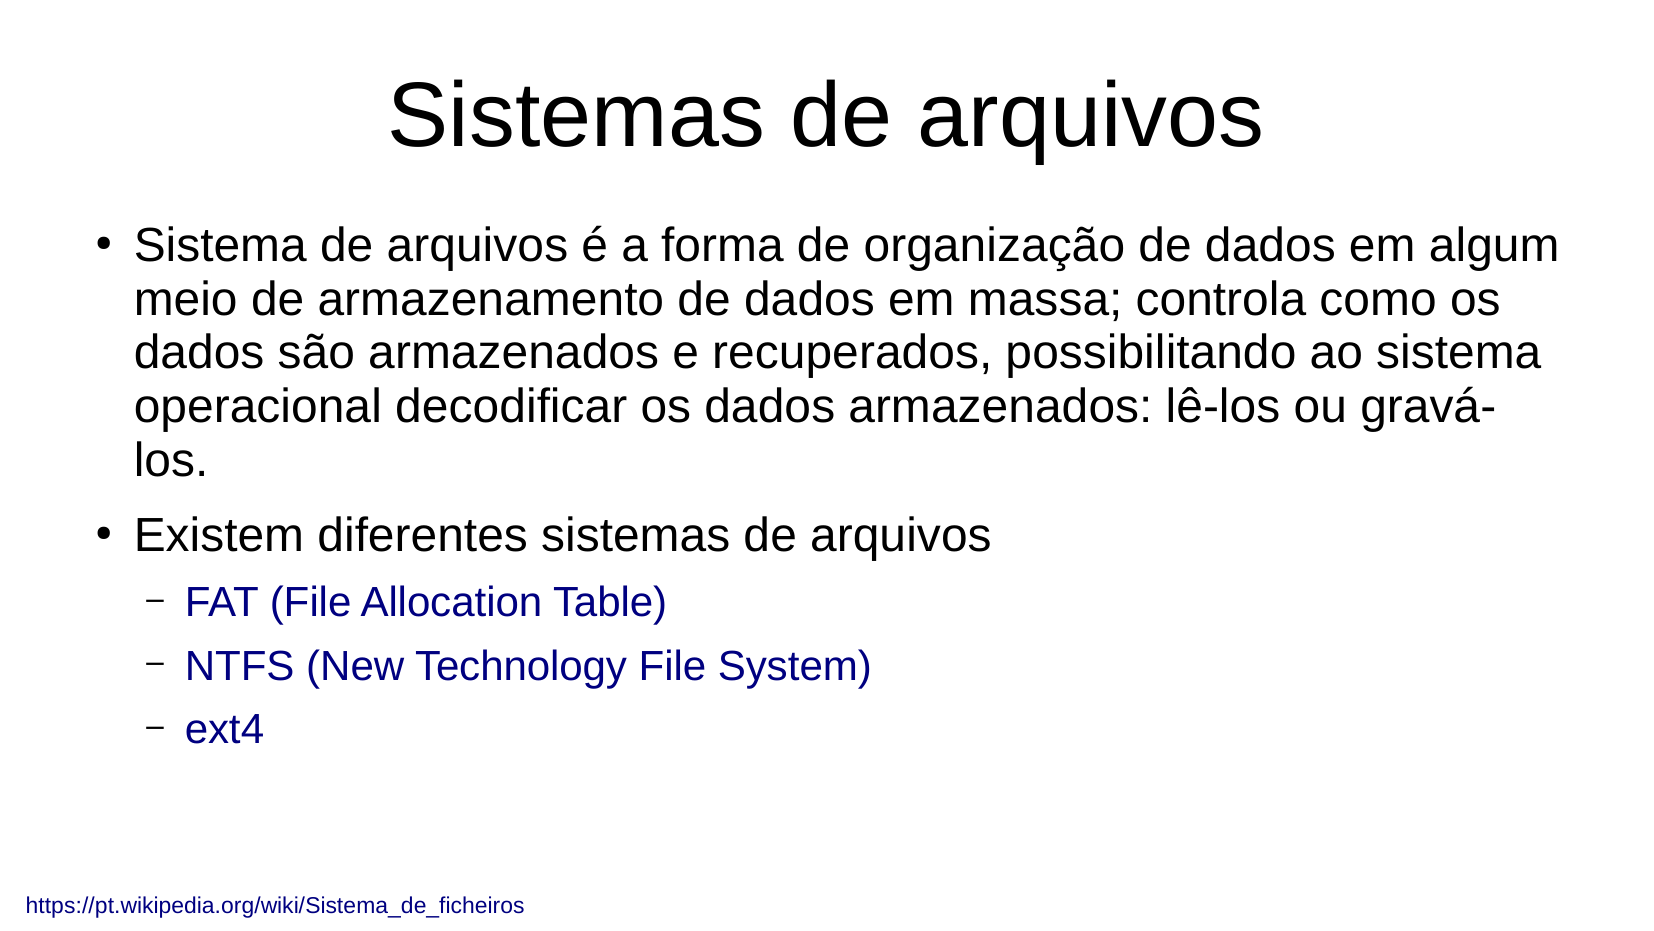

# Sistemas de arquivos
Sistema de arquivos é a forma de organização de dados em algum meio de armazenamento de dados em massa; controla como os dados são armazenados e recuperados, possibilitando ao sistema operacional decodificar os dados armazenados: lê-los ou gravá-los.
Existem diferentes sistemas de arquivos
FAT (File Allocation Table)
NTFS (New Technology File System)
ext4
https://pt.wikipedia.org/wiki/Sistema_de_ficheiros